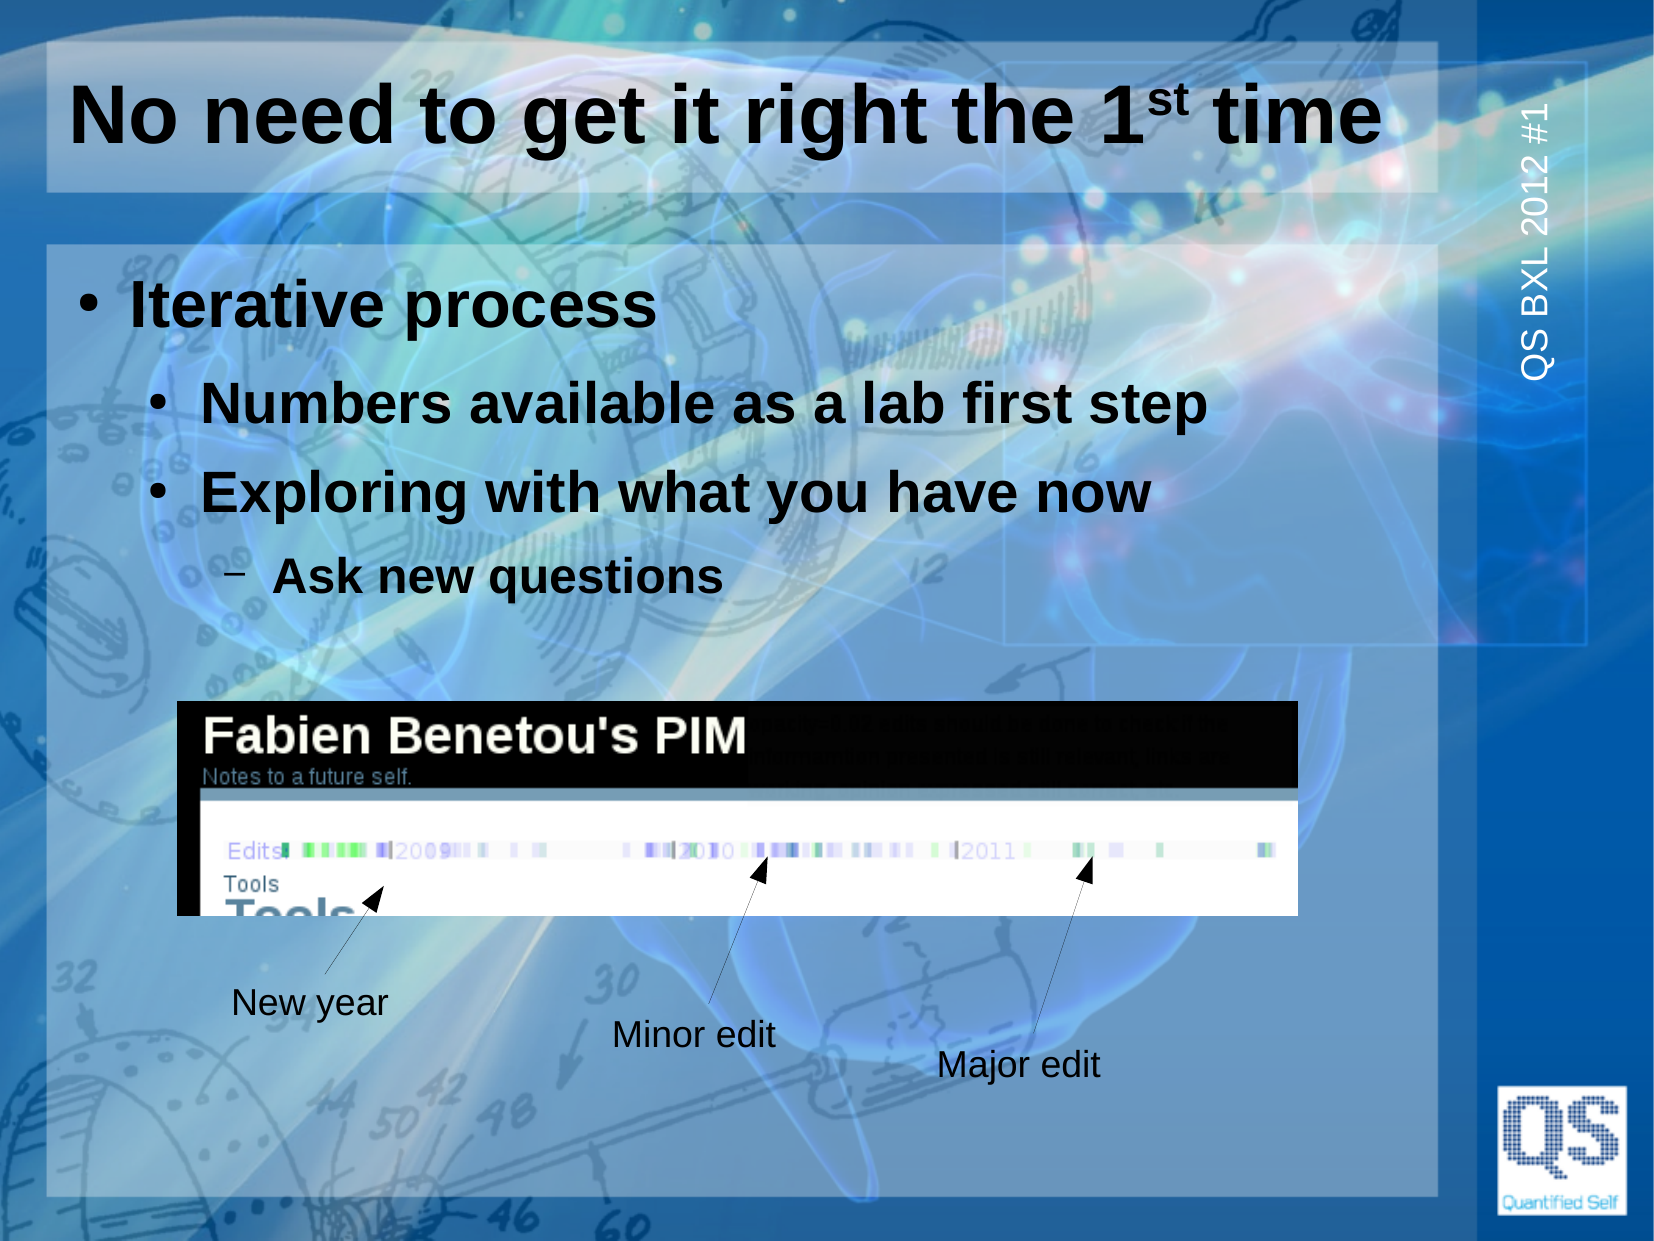

# No need to get it right the 1st time
Iterative process
Numbers available as a lab first step
Exploring with what you have now
Ask new questions
New year
Minor edit
Major edit